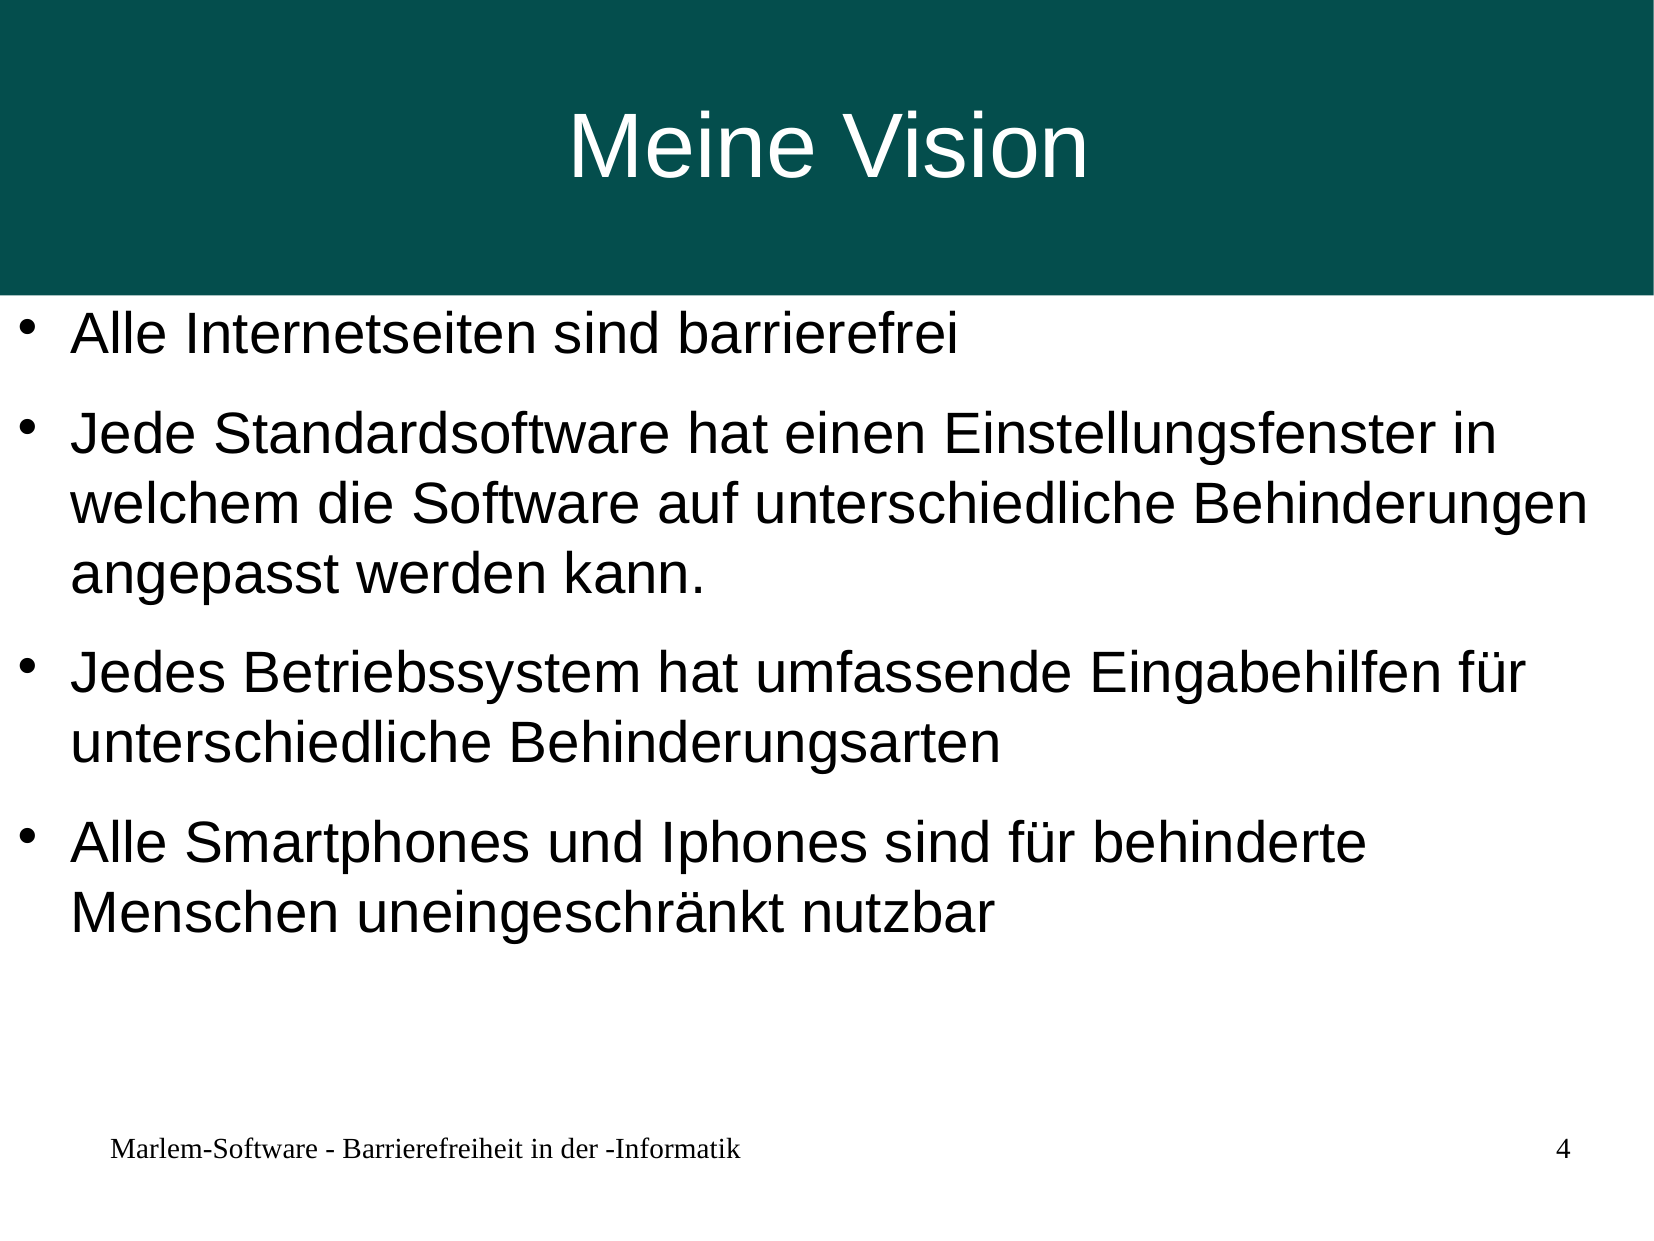

# Meine Vision
Alle Internetseiten sind barrierefrei
Jede Standardsoftware hat einen Einstellungsfenster in welchem die Software auf unterschiedliche Behinderungen angepasst werden kann.
Jedes Betriebssystem hat umfassende Eingabehilfen für unterschiedliche Behinderungsarten
Alle Smartphones und Iphones sind für behinderte Menschen uneingeschränkt nutzbar
Marlem-Software - Barrierefreiheit in der -Informatik
4